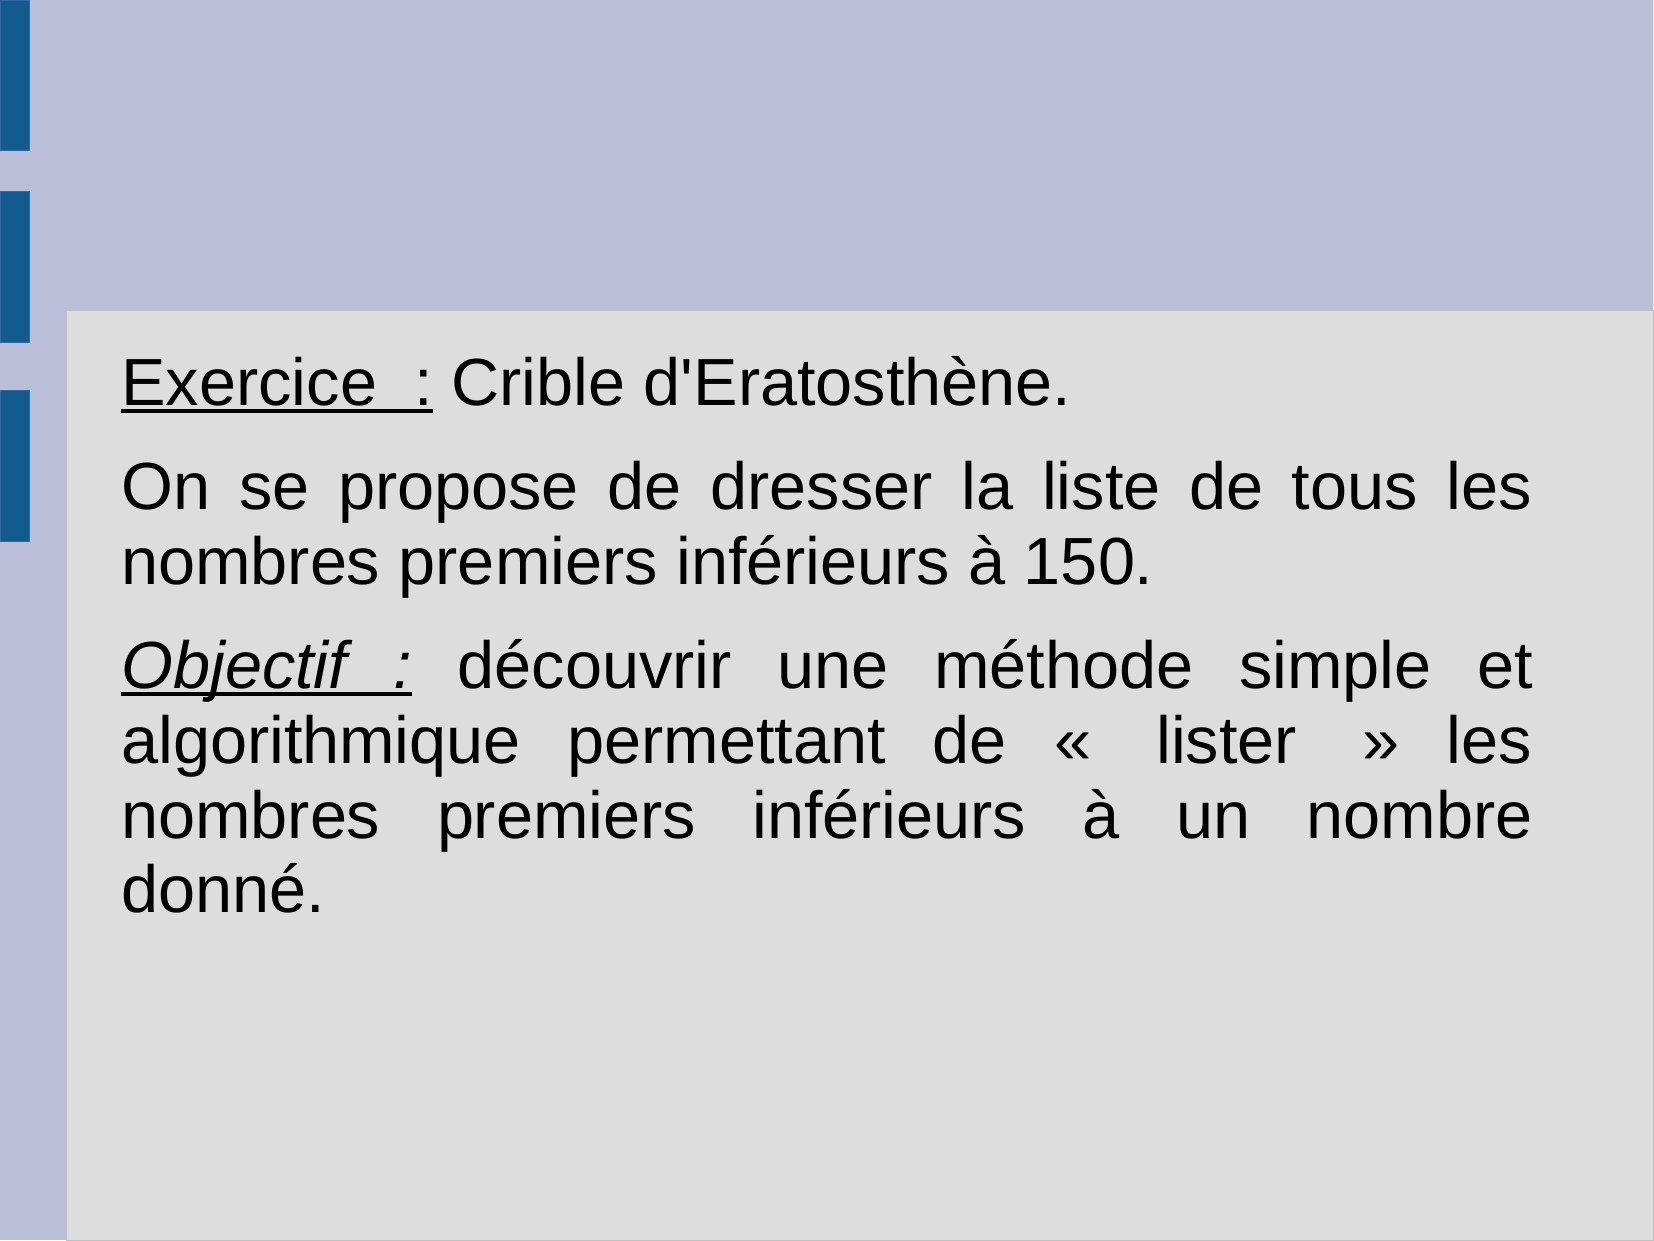

# Exercice  : Crible d'Eratosthène.
On se propose de dresser la liste de tous les nombres premiers inférieurs à 150.
Objectif : découvrir une méthode simple et algorithmique permettant de «  lister  » les nombres premiers inférieurs à un nombre donné.